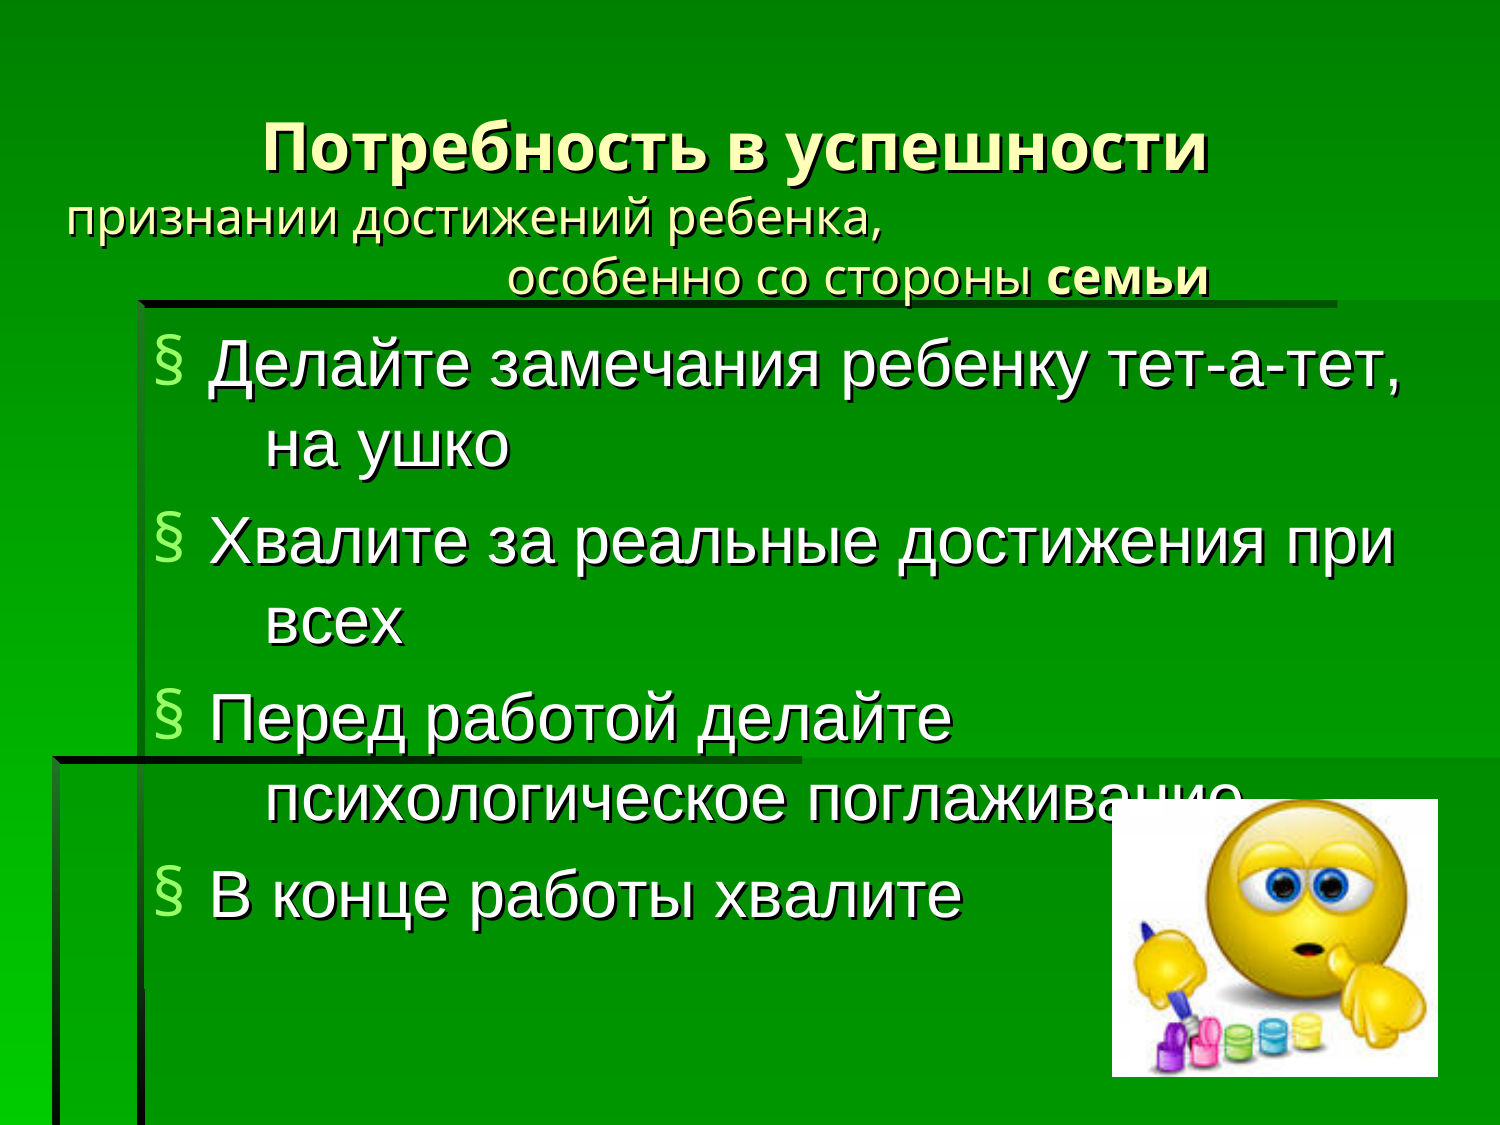

# Потребность в успешности признании достижений ребенка, особенно со стороны семьи
Делайте замечания ребенку тет-а-тет, на ушко
Хвалите за реальные достижения при всех
Перед работой делайте психологическое поглаживание
В конце работы хвалите